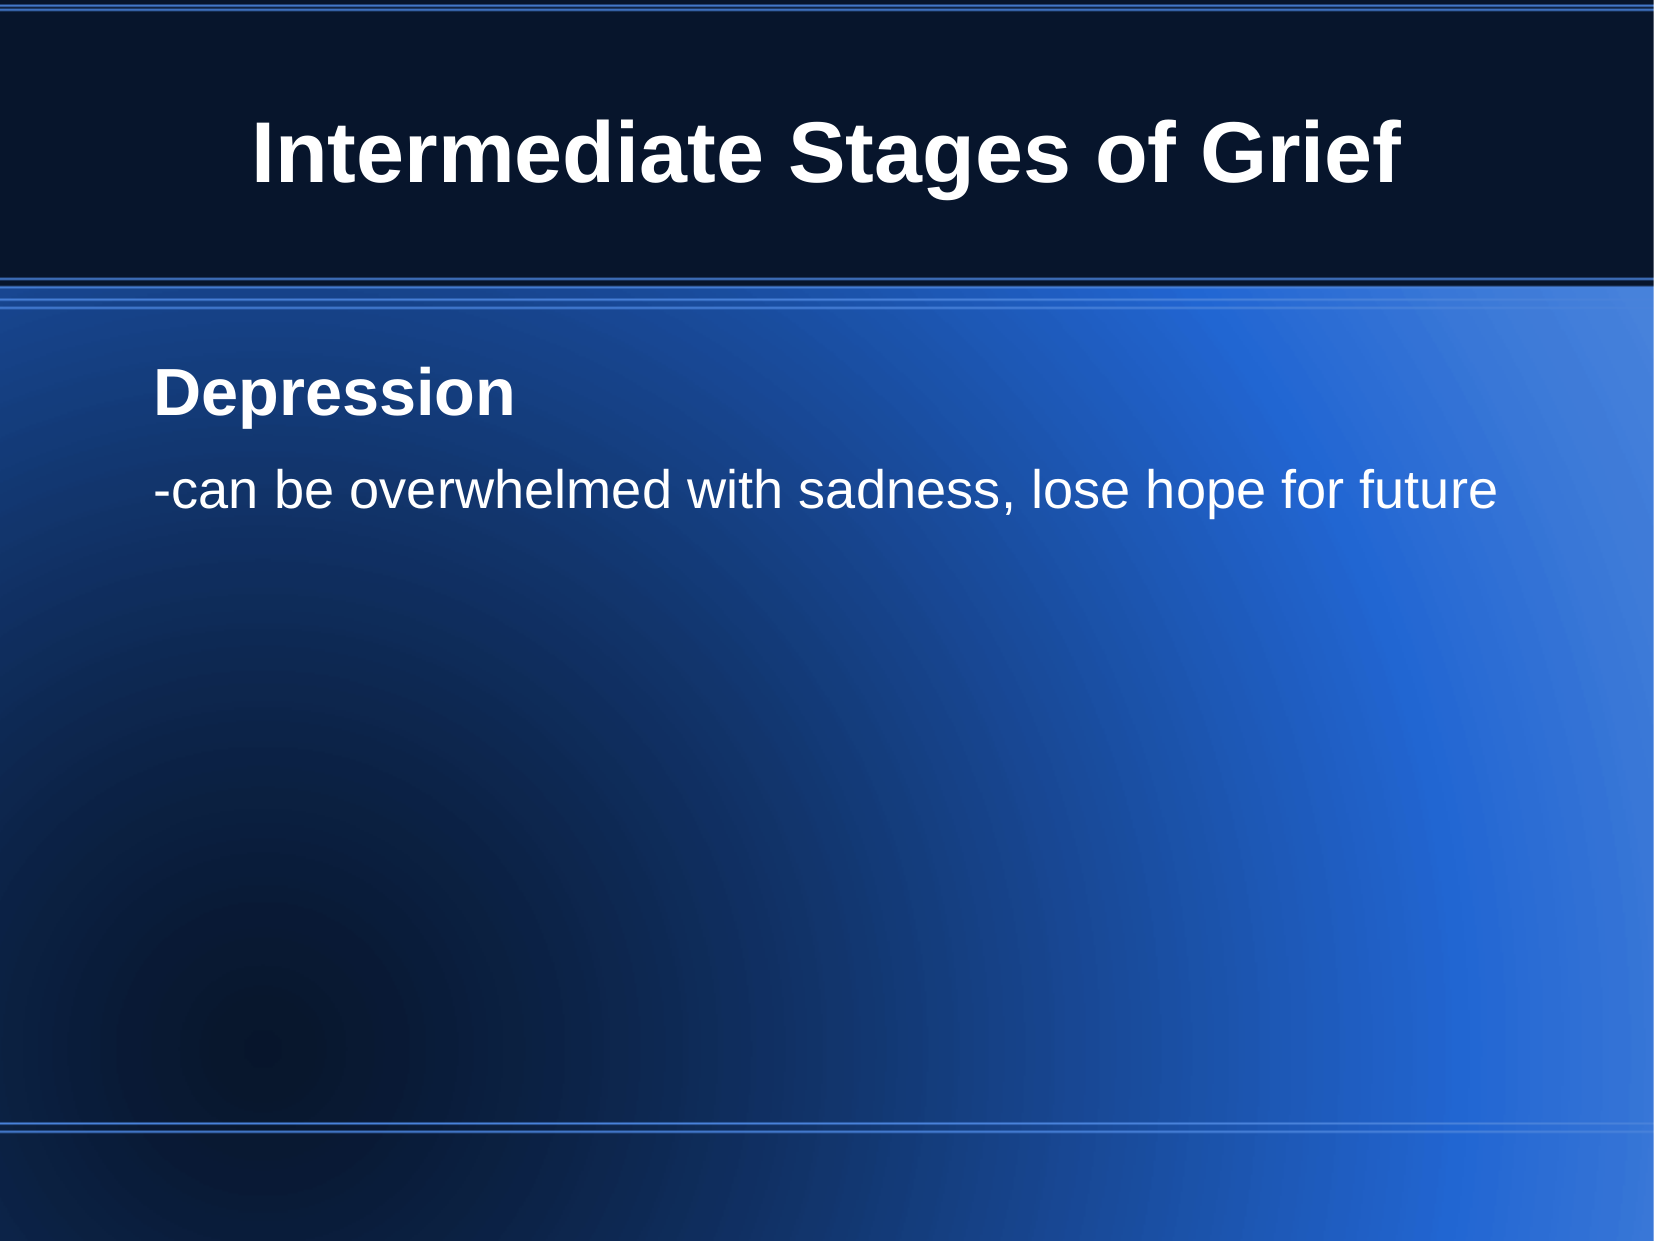

# Intermediate Stages of Grief
Depression
-can be overwhelmed with sadness, lose hope for future